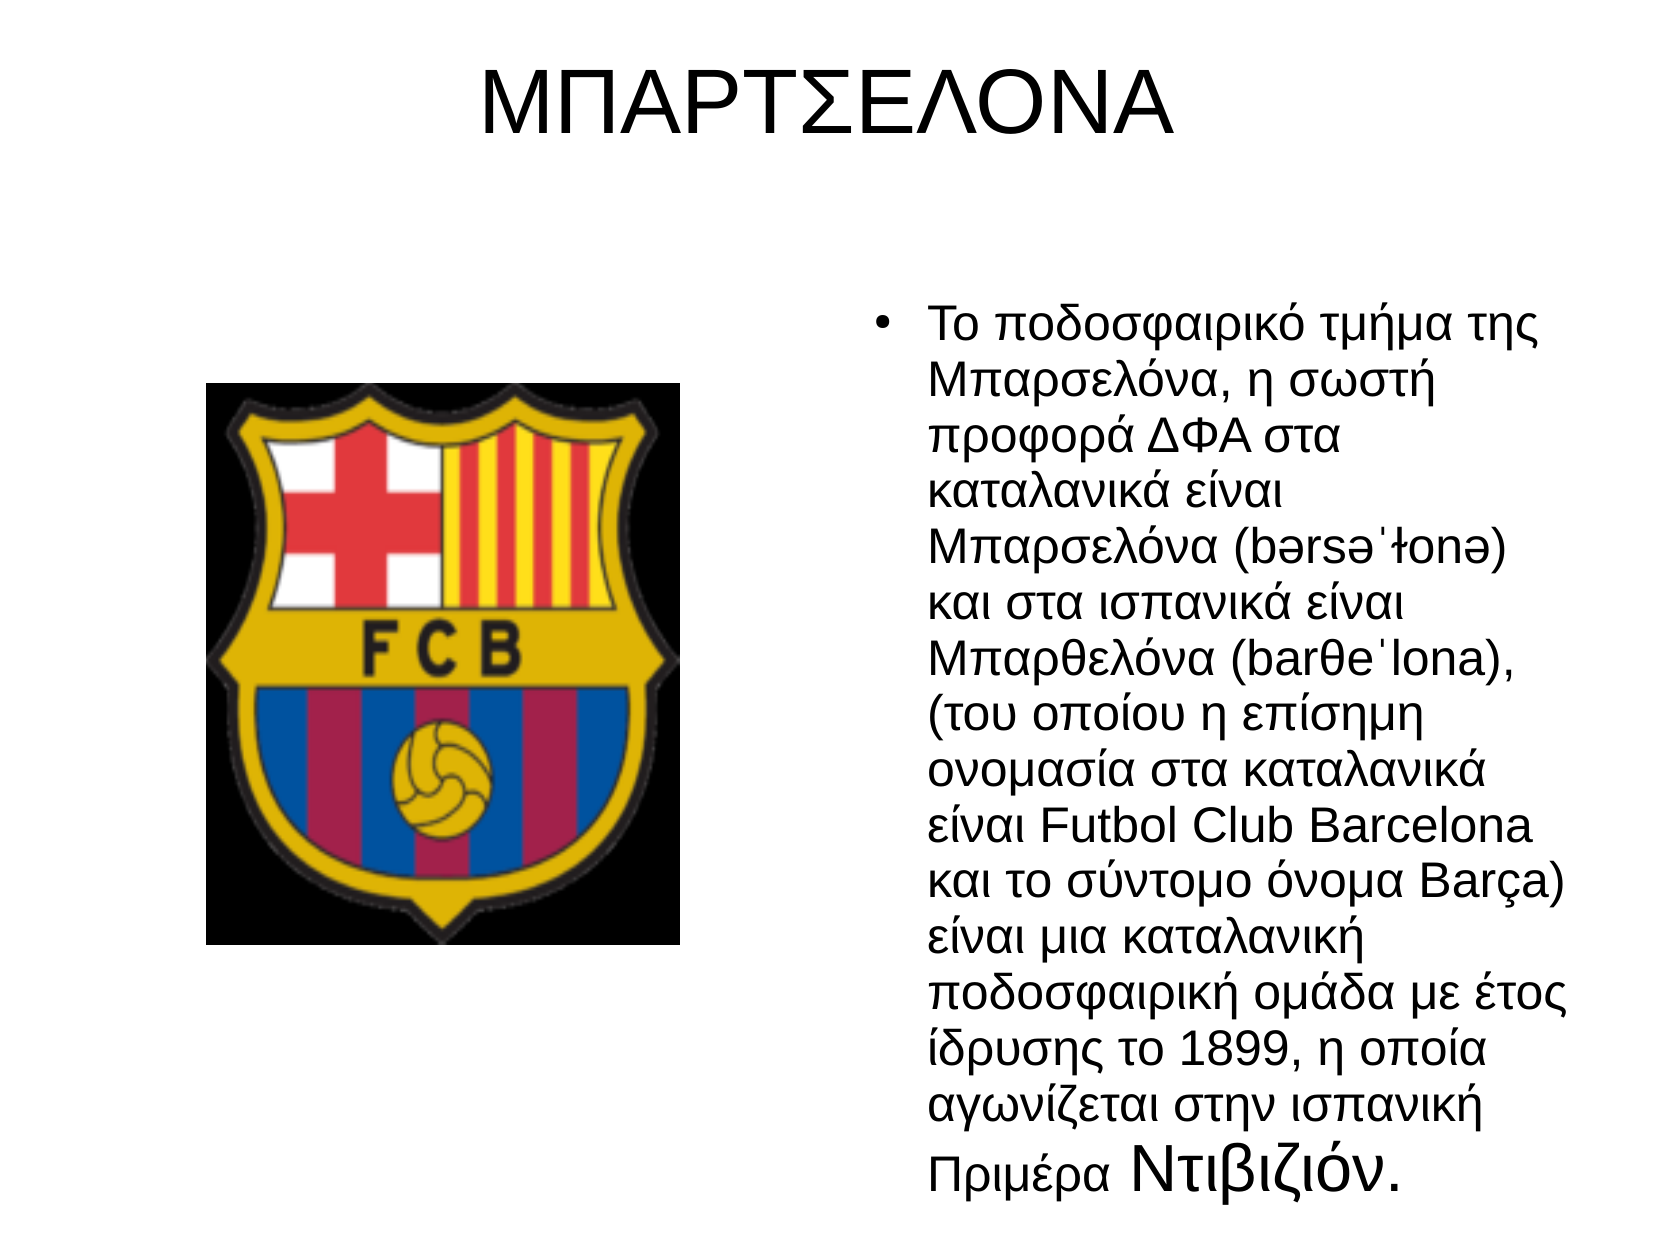

# ΜΠΑΡΤΣΕΛΟΝΑ
Το ποδοσφαιρικό τμήμα της Μπαρσελόνα, η σωστή προφορά ΔΦΑ στα καταλανικά είναι Μπαρσελόνα (bərsəˈɫonə) και στα ισπανικά είναι Μπαρθελόνα (barθeˈlona), (του οποίου η επίσημη ονομασία στα καταλανικά είναι Futbol Club Barcelona και το σύντομο όνομα Barça) είναι μια καταλανική ποδοσφαιρική ομάδα με έτος ίδρυσης το 1899, η οποία αγωνίζεται στην ισπανική Πριμέρα Ντιβιζιόν.